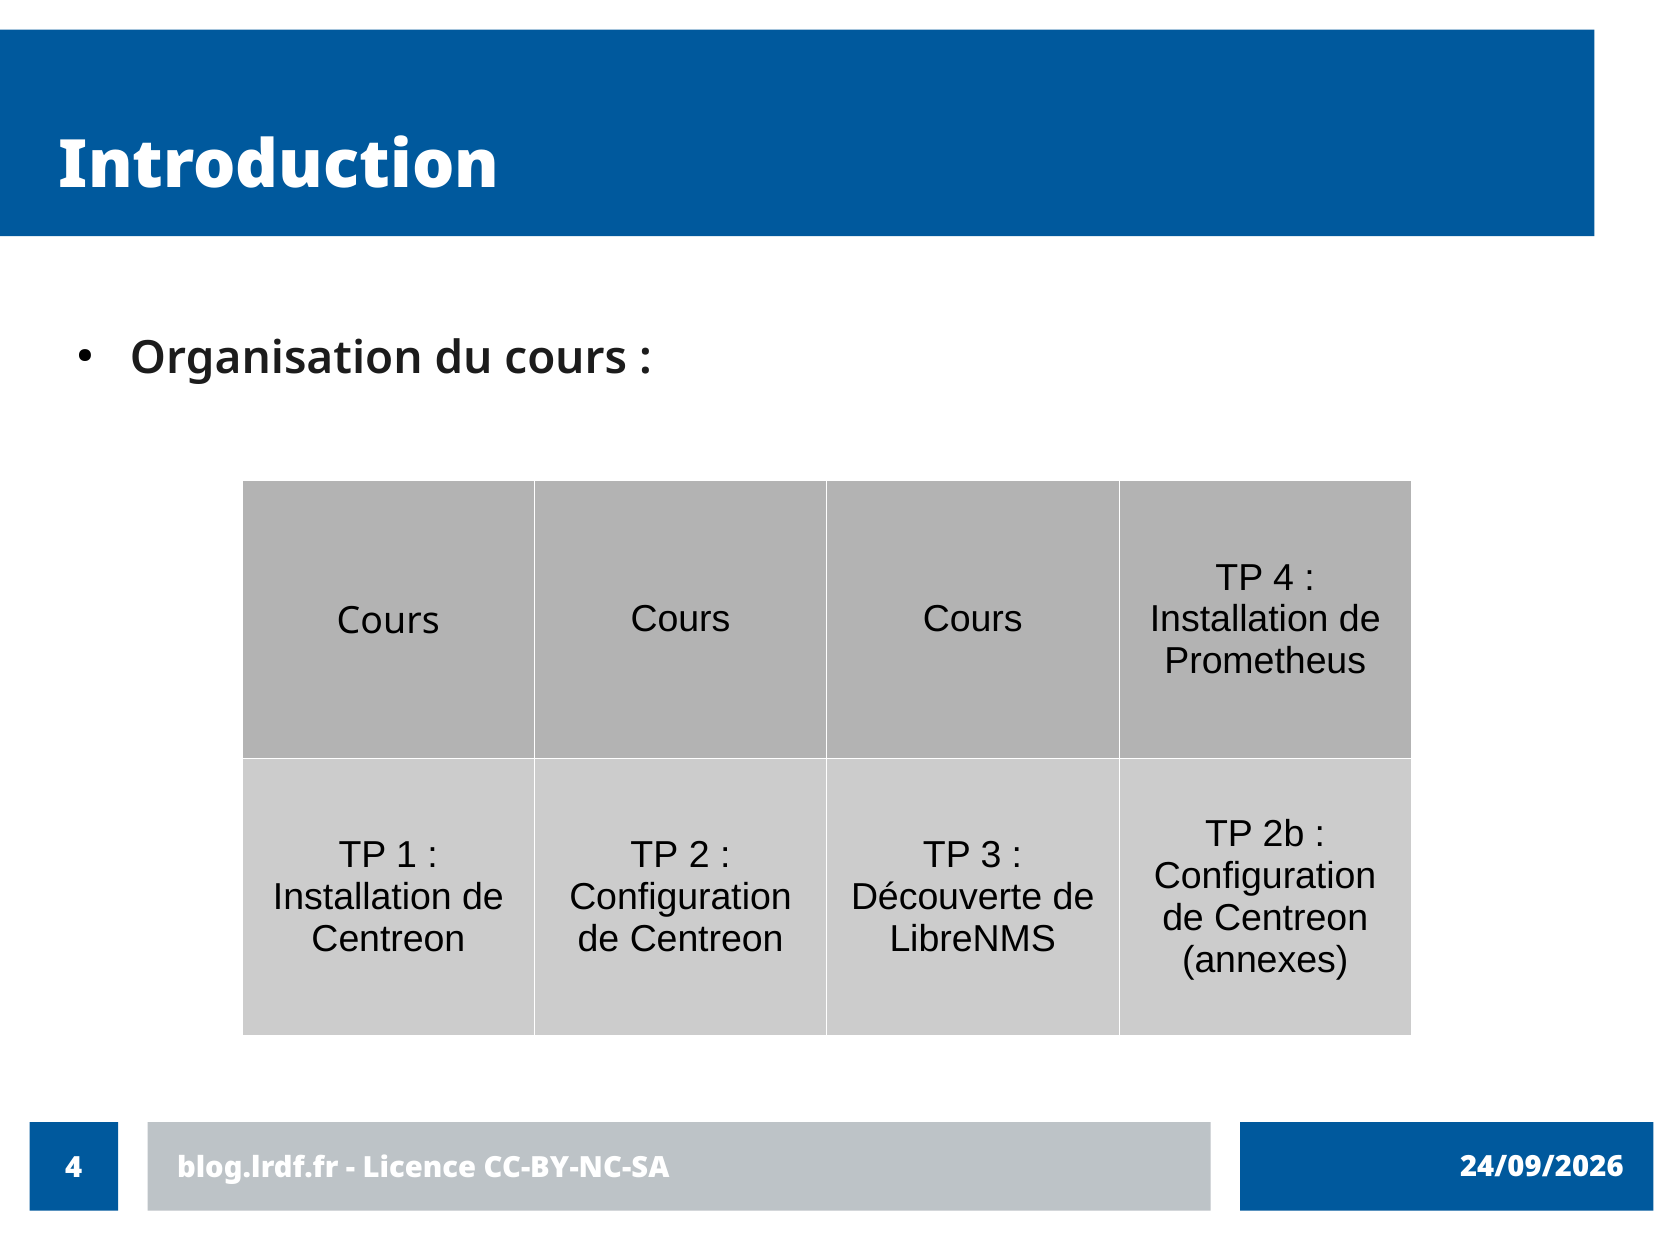

# Introduction
Organisation du cours :
| Cours | Cours | Cours | TP 4 : Installation de Prometheus |
| --- | --- | --- | --- |
| TP 1 : Installation de Centreon | TP 2 : Configuration de Centreon | TP 3 : Découverte de LibreNMS | TP 2b : Configuration de Centreon (annexes) |
4
blog.lrdf.fr - Licence CC-BY-NC-SA